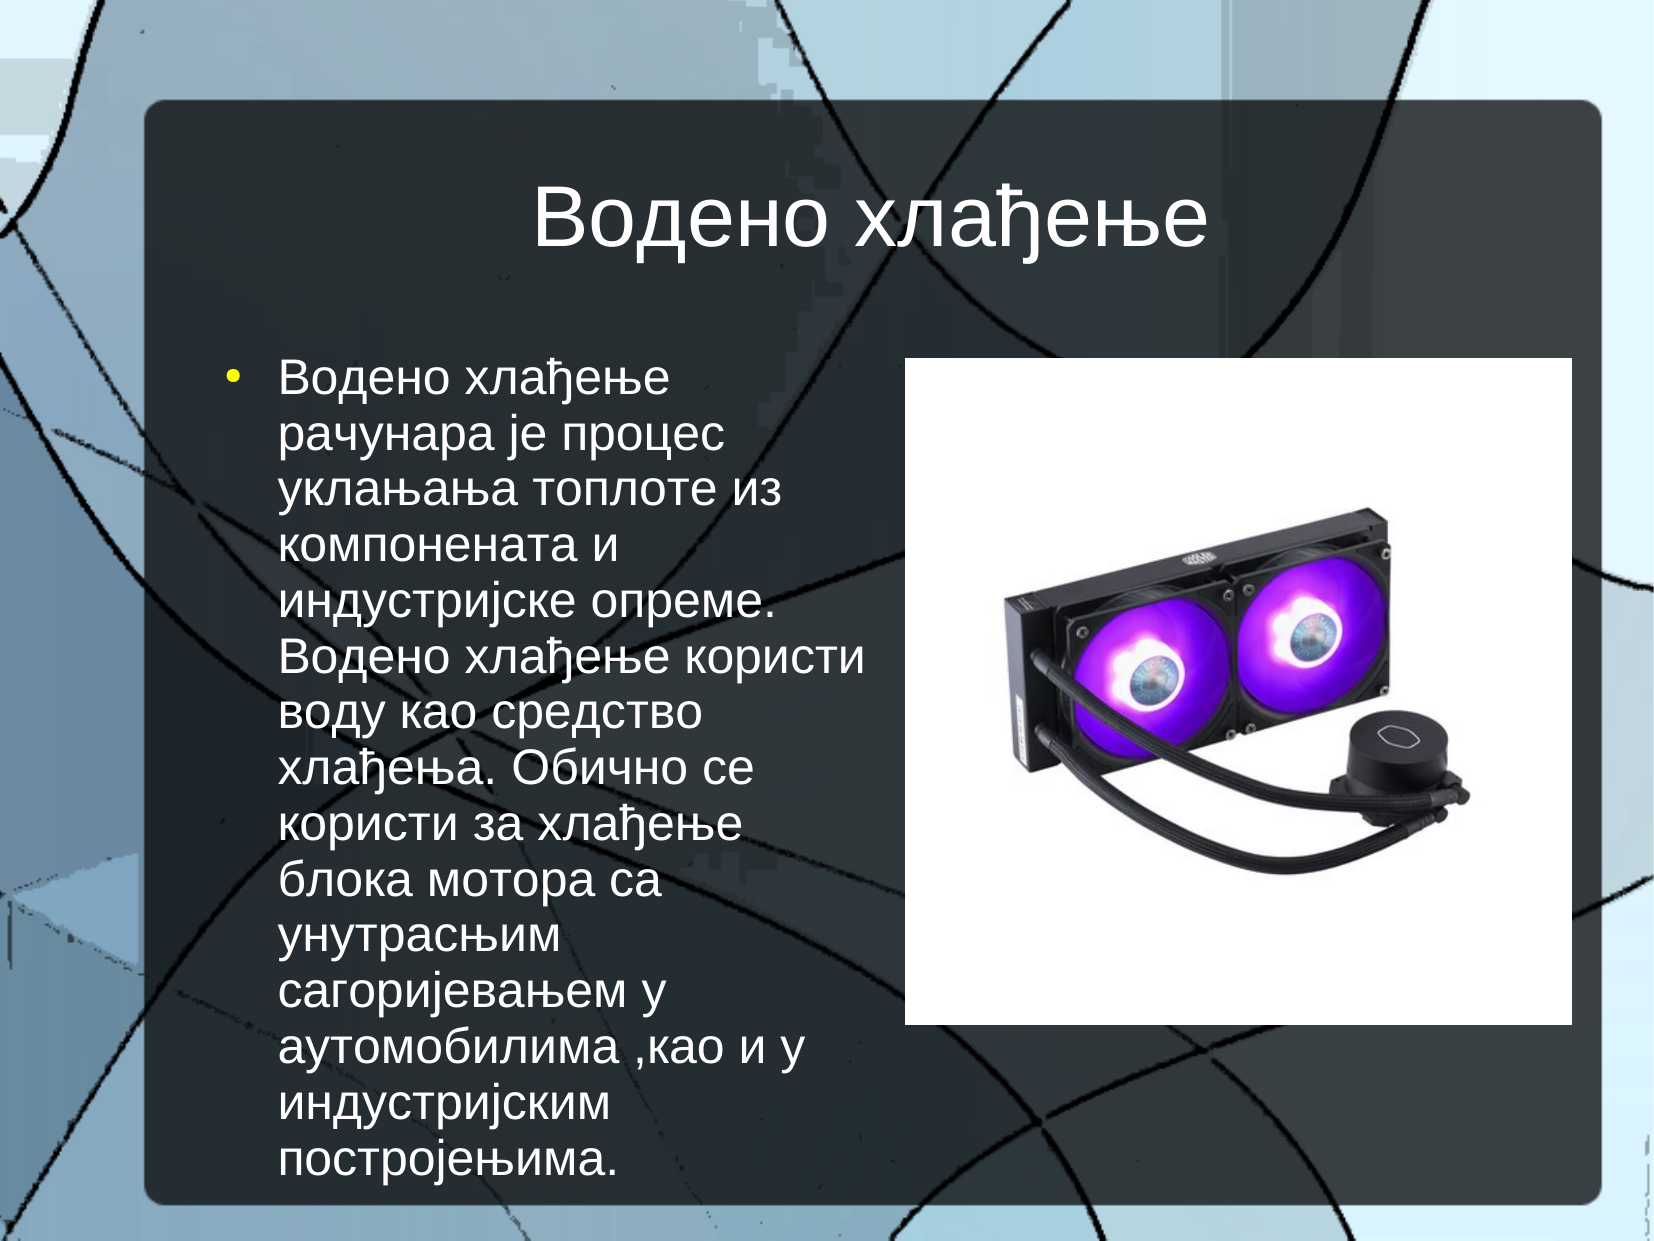

# Водено хлађење
Водено хлађење рачунара је процес уклањања топлоте из компонената и индустријске опреме. Водено хлађење користи воду као средство хлађења. Обично се користи за хлађење блока мотора са унутрасњим сагоријевањем у аутомобилима ,као и у индустријским постројењима.